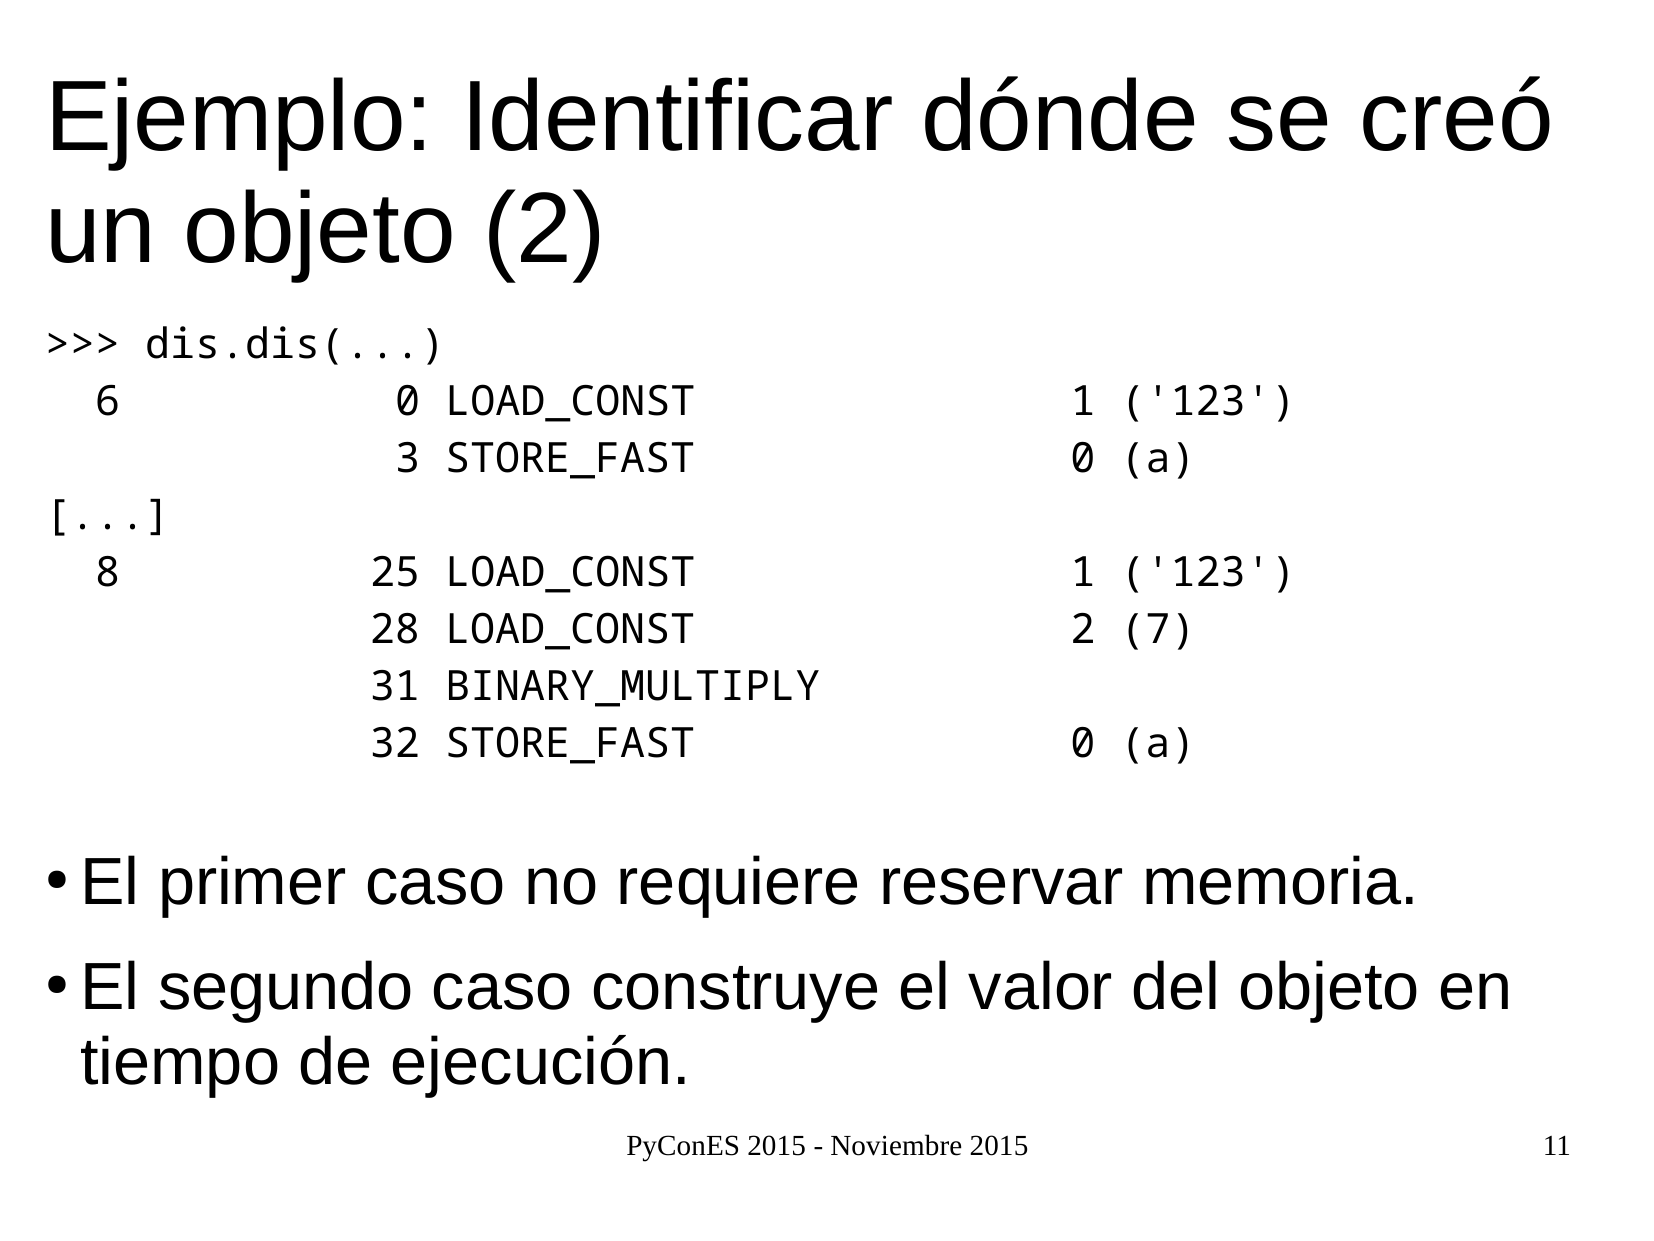

# Ejemplo: Identificar dónde se creó un objeto (2)
>>> dis.dis(...)
 6 0 LOAD_CONST 1 ('123')
 3 STORE_FAST 0 (a)
[...]
 8 25 LOAD_CONST 1 ('123')
 28 LOAD_CONST 2 (7)
 31 BINARY_MULTIPLY
 32 STORE_FAST 0 (a)
El primer caso no requiere reservar memoria.
El segundo caso construye el valor del objeto en tiempo de ejecución.
PyConES 2015 - Noviembre 2015
11